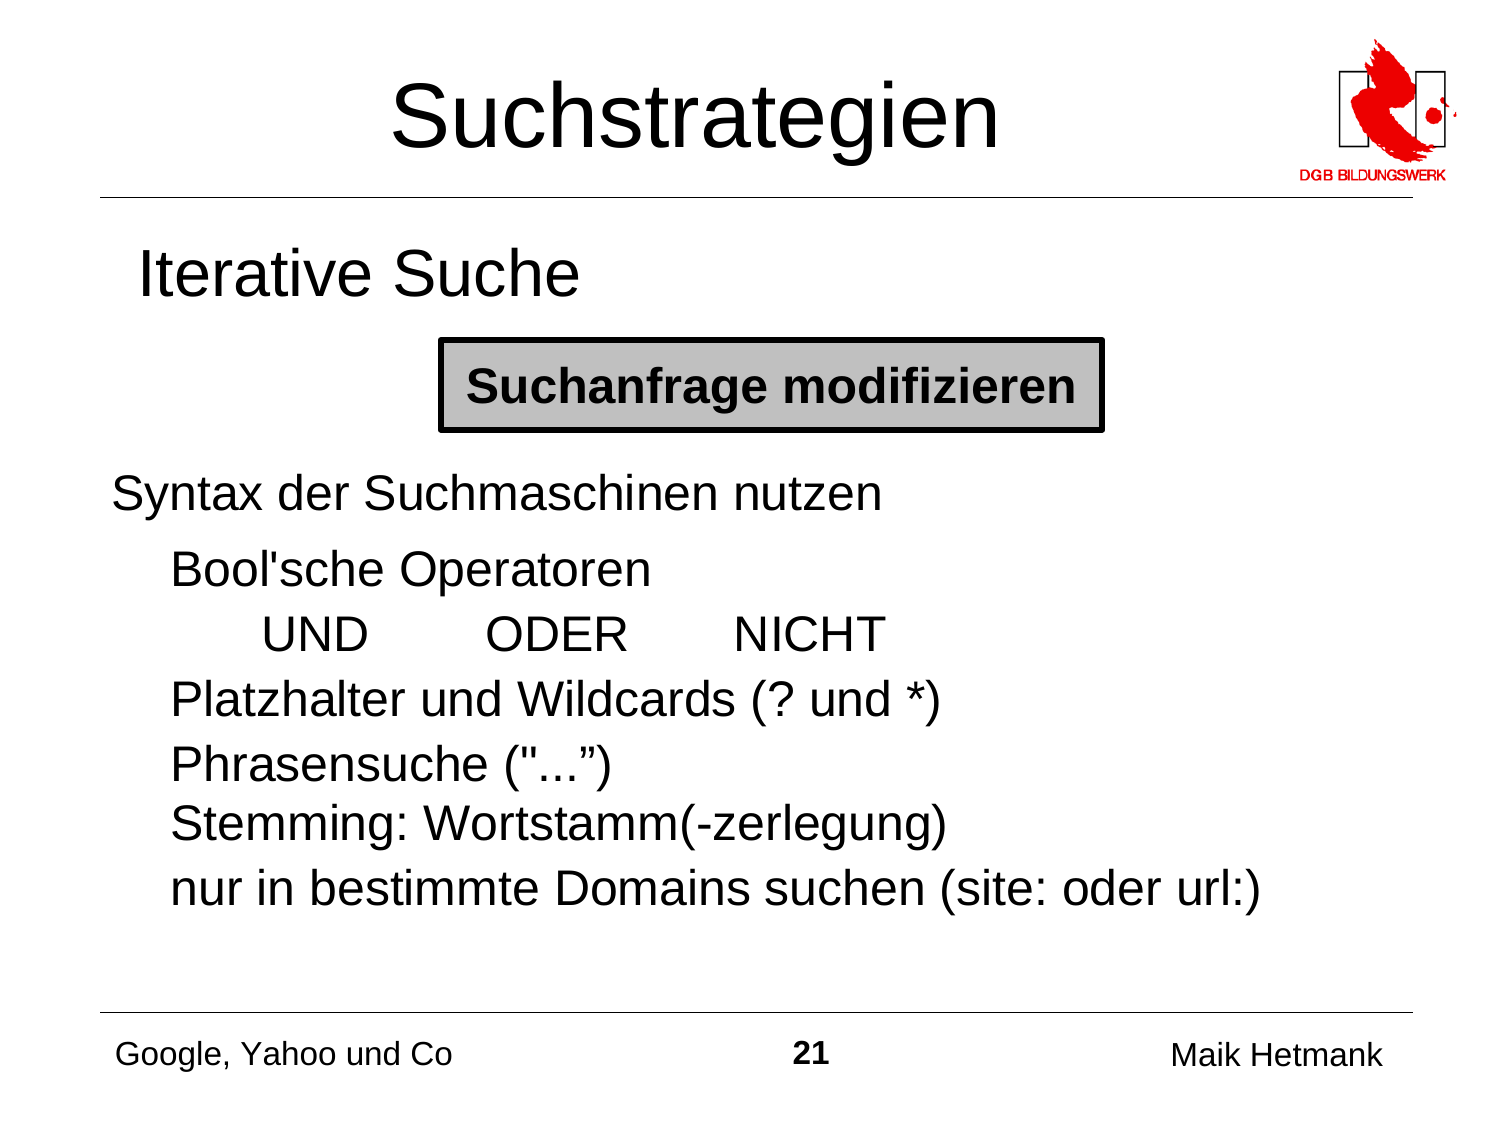

# Suchstrategien
Iterative Suche
Suchanfrage modifizieren
Syntax der Suchmaschinen nutzen
Bool'sche Operatoren
UND
ODER
NICHT
Platzhalter und Wildcards (? und *)
Phrasensuche ("...”)
Stemming: Wortstamm(-zerlegung)
nur in bestimmte Domains suchen (site: oder url:)